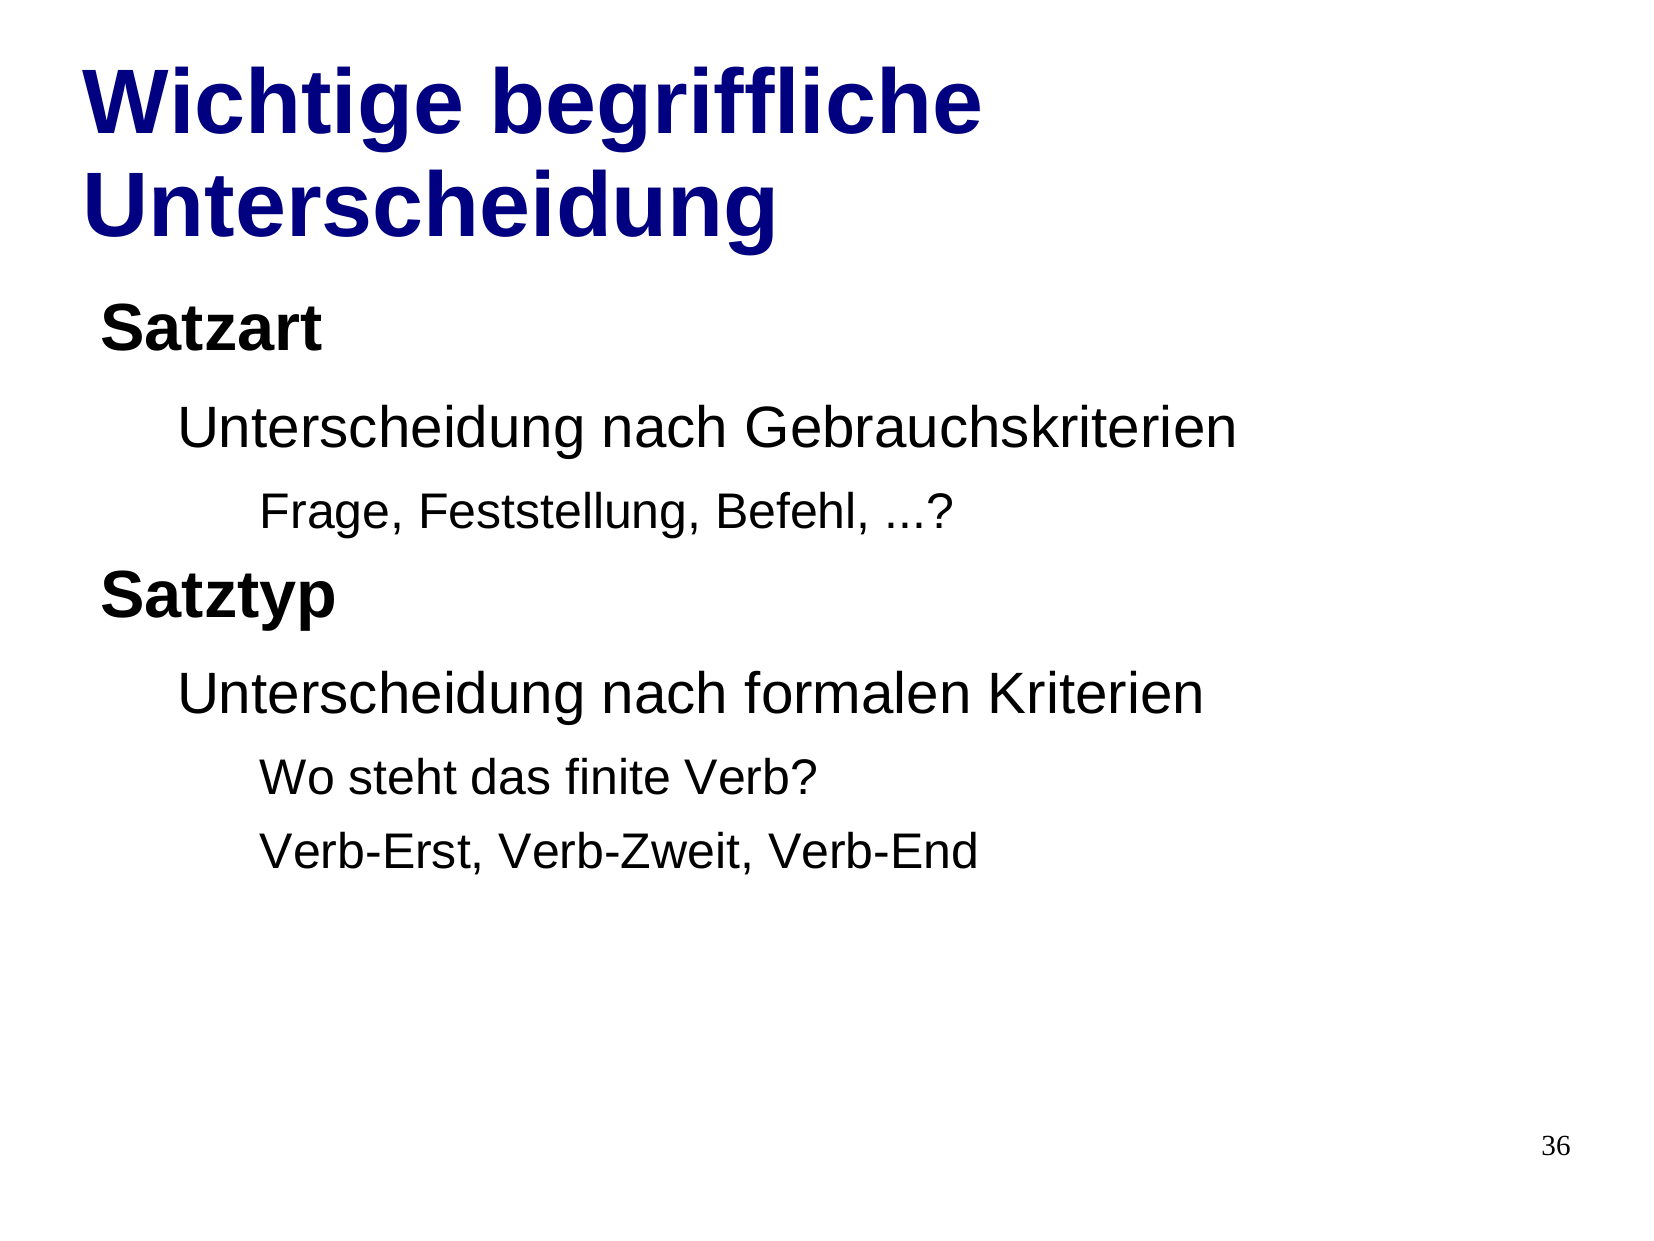

# Wichtige begriffliche Unterscheidung
Satzart
Unterscheidung nach Gebrauchskriterien
Frage, Feststellung, Befehl, ...?
Satztyp
Unterscheidung nach formalen Kriterien
Wo steht das finite Verb?
Verb-Erst, Verb-Zweit, Verb-End
36